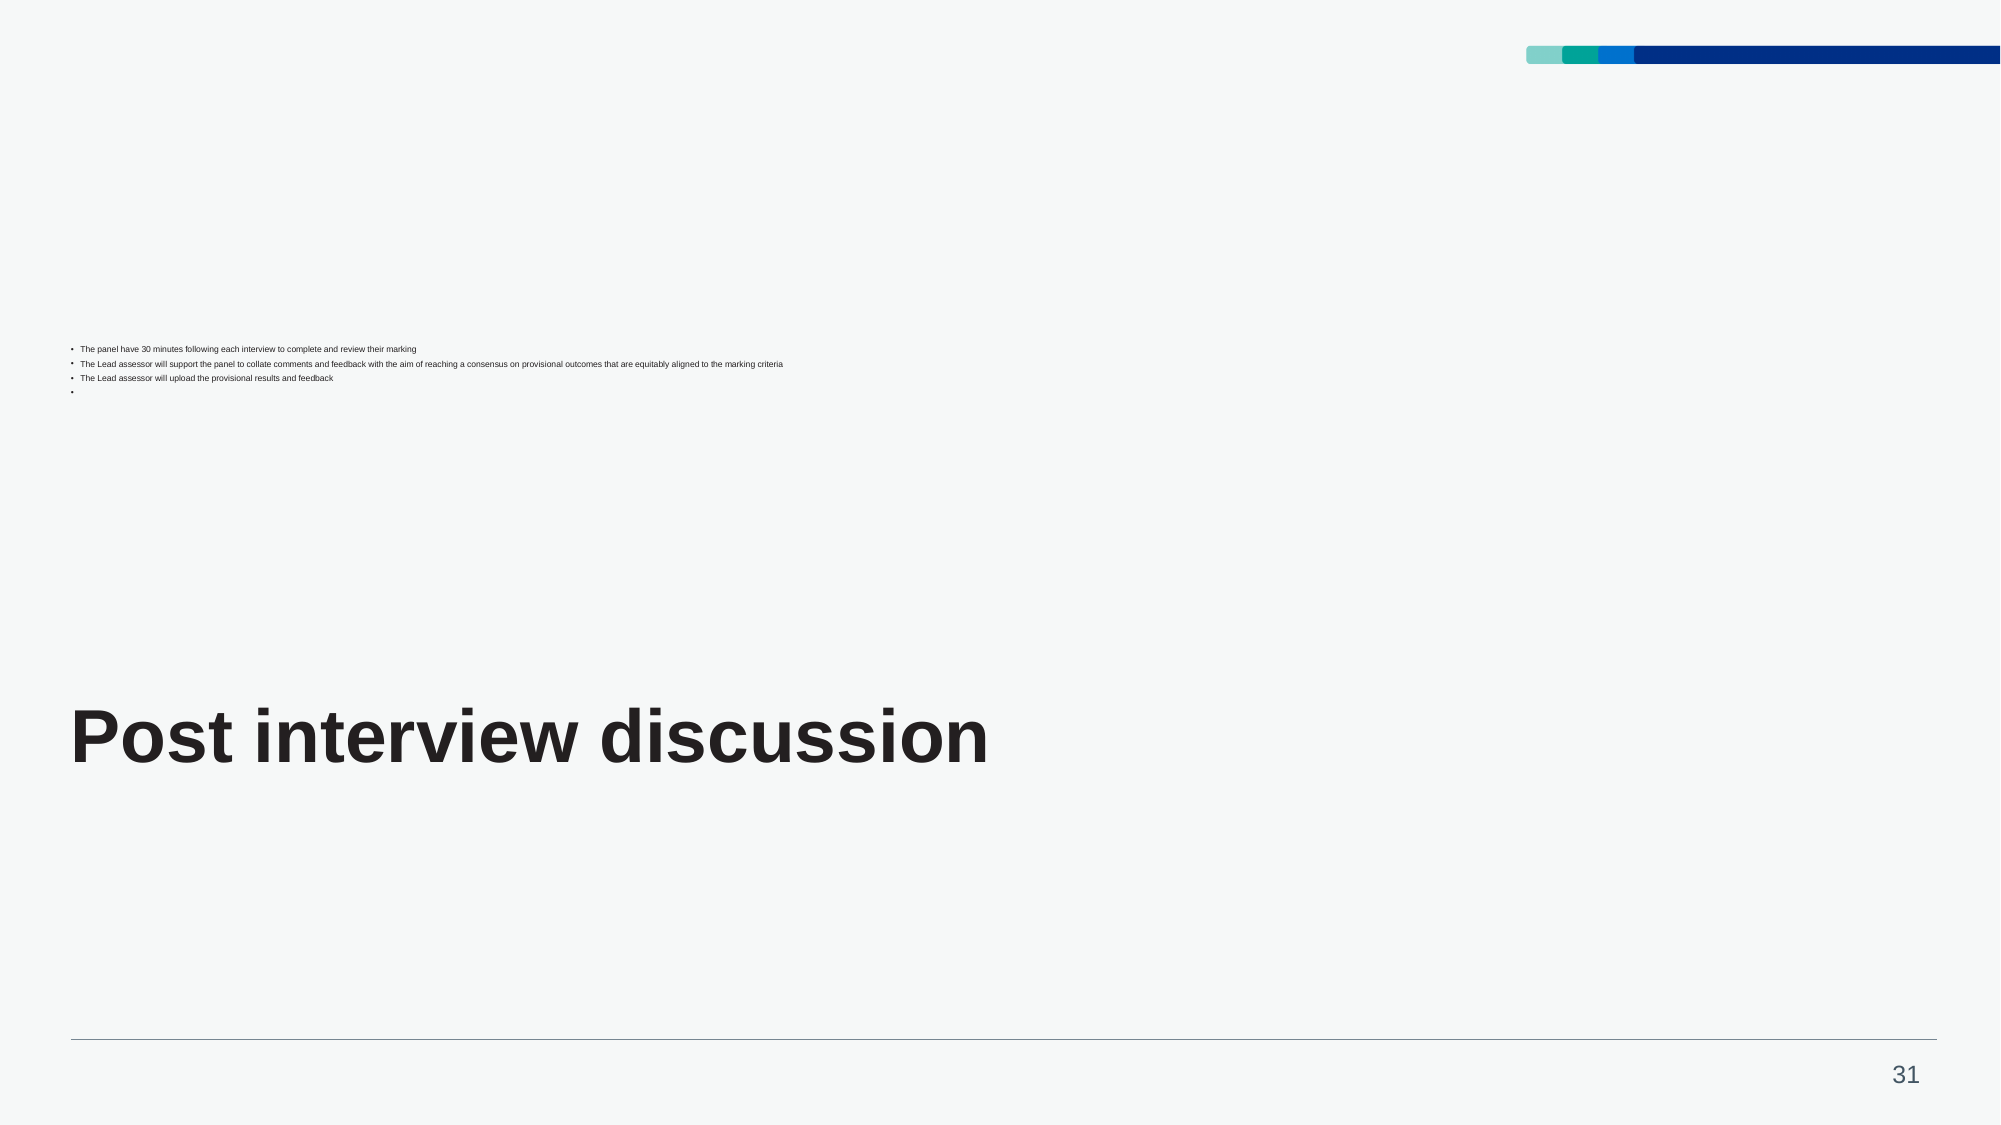

# The panel have 30 minutes following each interview to complete and review their marking
The Lead assessor will support the panel to collate comments and feedback with the aim of reaching a consensus on provisional outcomes that are equitably aligned to the marking criteria
The Lead assessor will upload the provisional results and feedback
Post interview discussion